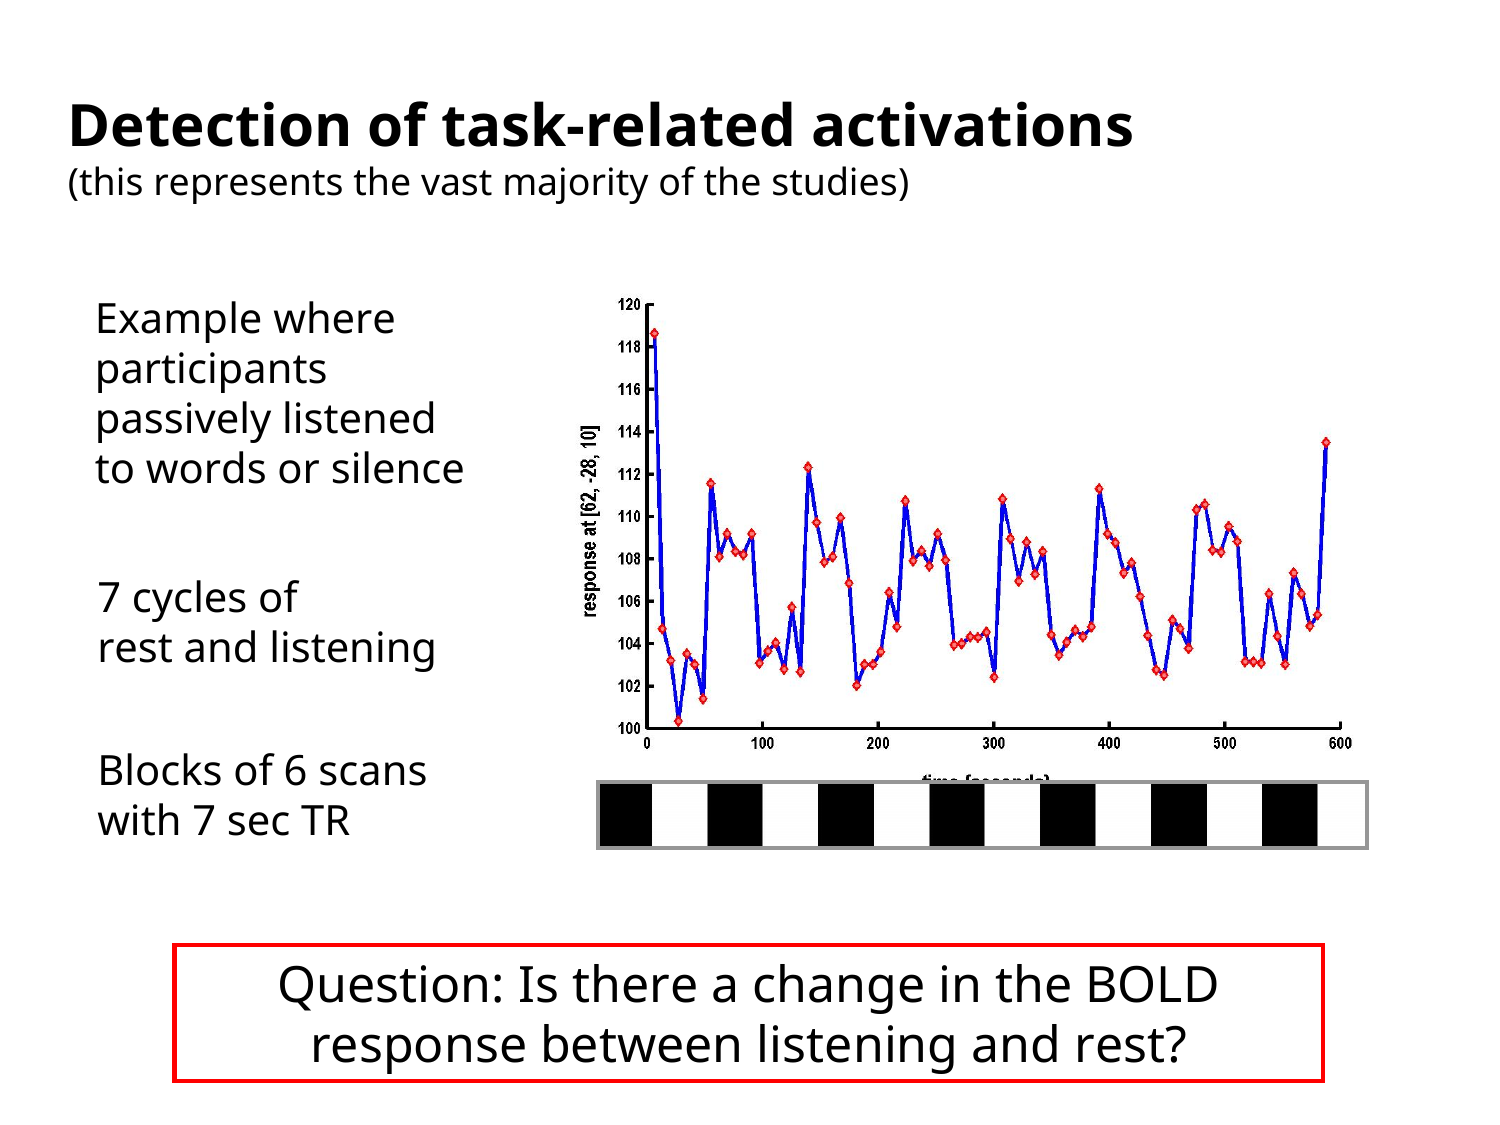

Detection of task-related activations
(this represents the vast majority of the studies)
Example where participants passively listened to words or silence
7 cycles of
rest and listening
Blocks of 6 scans
with 7 sec TR
Question: Is there a change in the BOLD response between listening and rest?